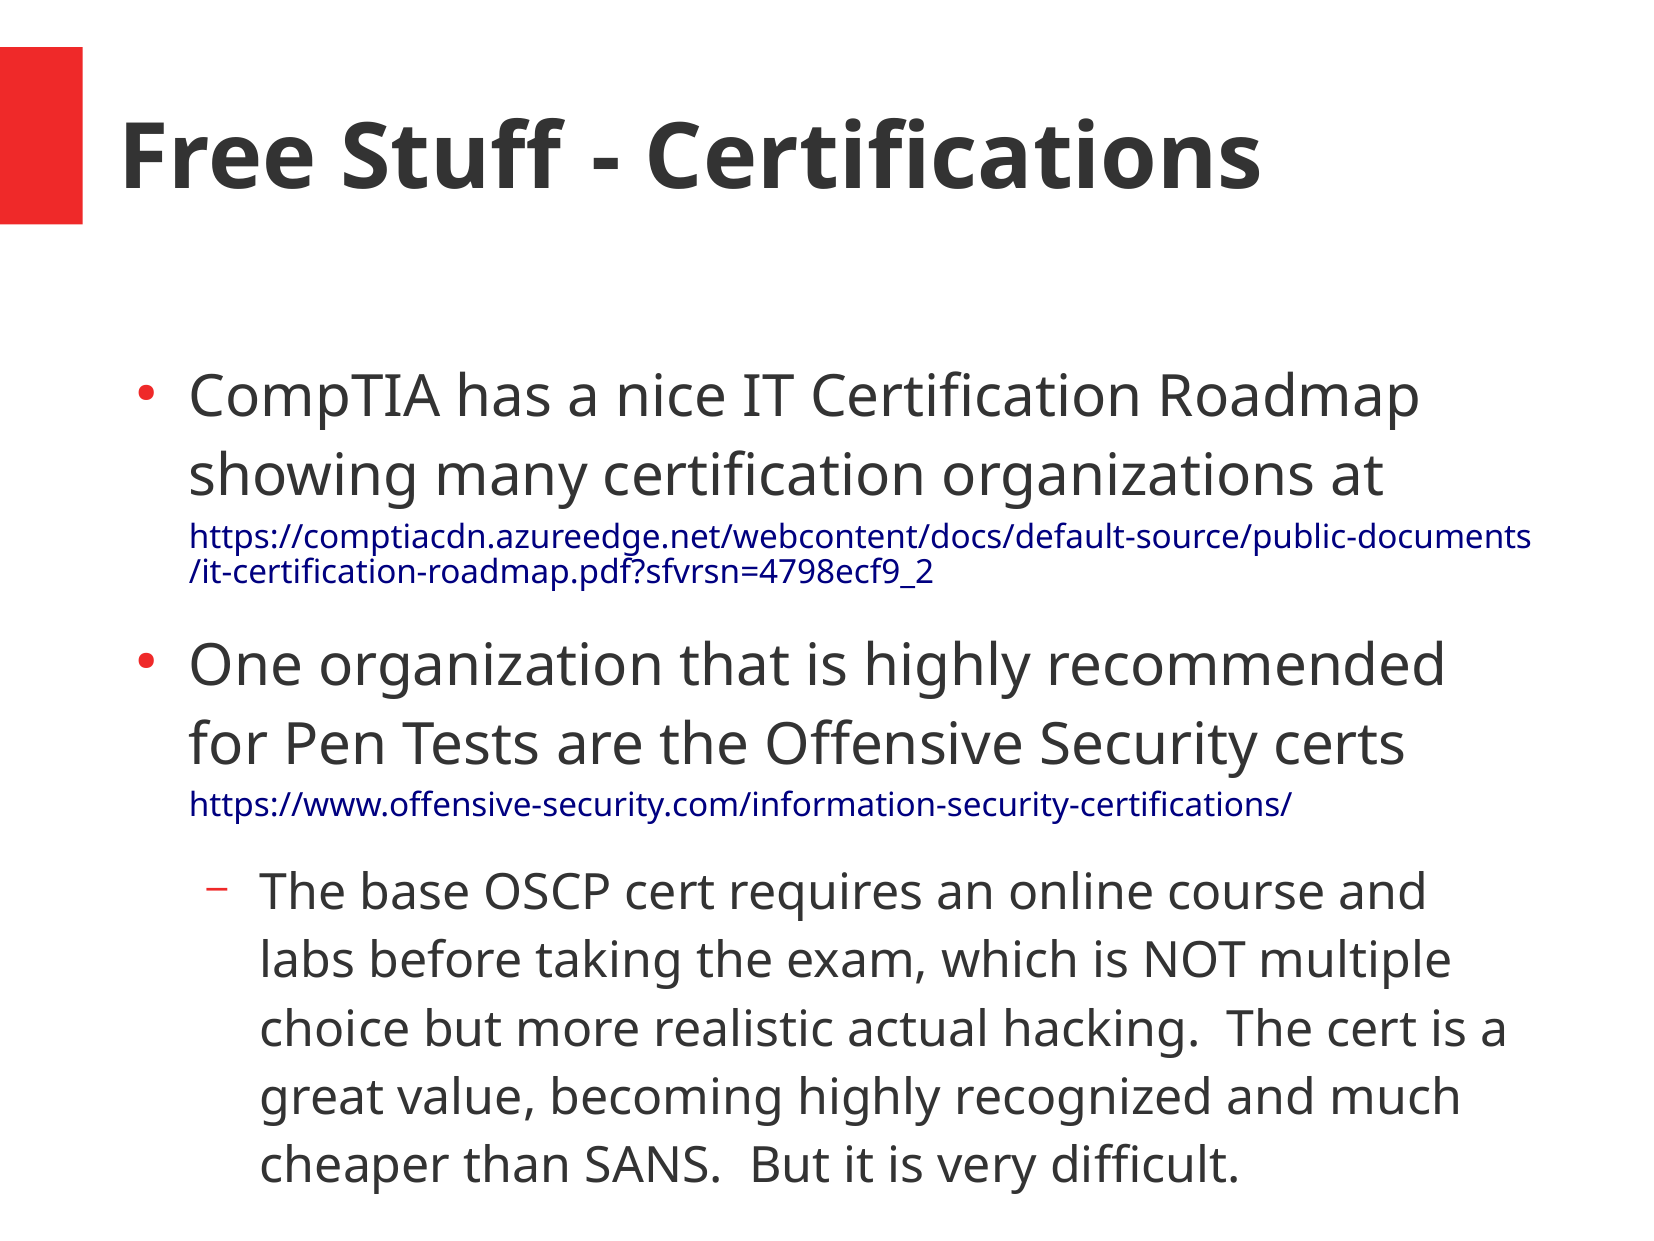

# Free Stuff	 - Certifications
CompTIA has a nice IT Certification Roadmap showing many certification organizations at https://comptiacdn.azureedge.net/webcontent/docs/default-source/public-documents/it-certification-roadmap.pdf?sfvrsn=4798ecf9_2
One organization that is highly recommended for Pen Tests are the Offensive Security certs https://www.offensive-security.com/information-security-certifications/
The base OSCP cert requires an online course and labs before taking the exam, which is NOT multiple choice but more realistic actual hacking. The cert is a great value, becoming highly recognized and much cheaper than SANS. But it is very difficult.